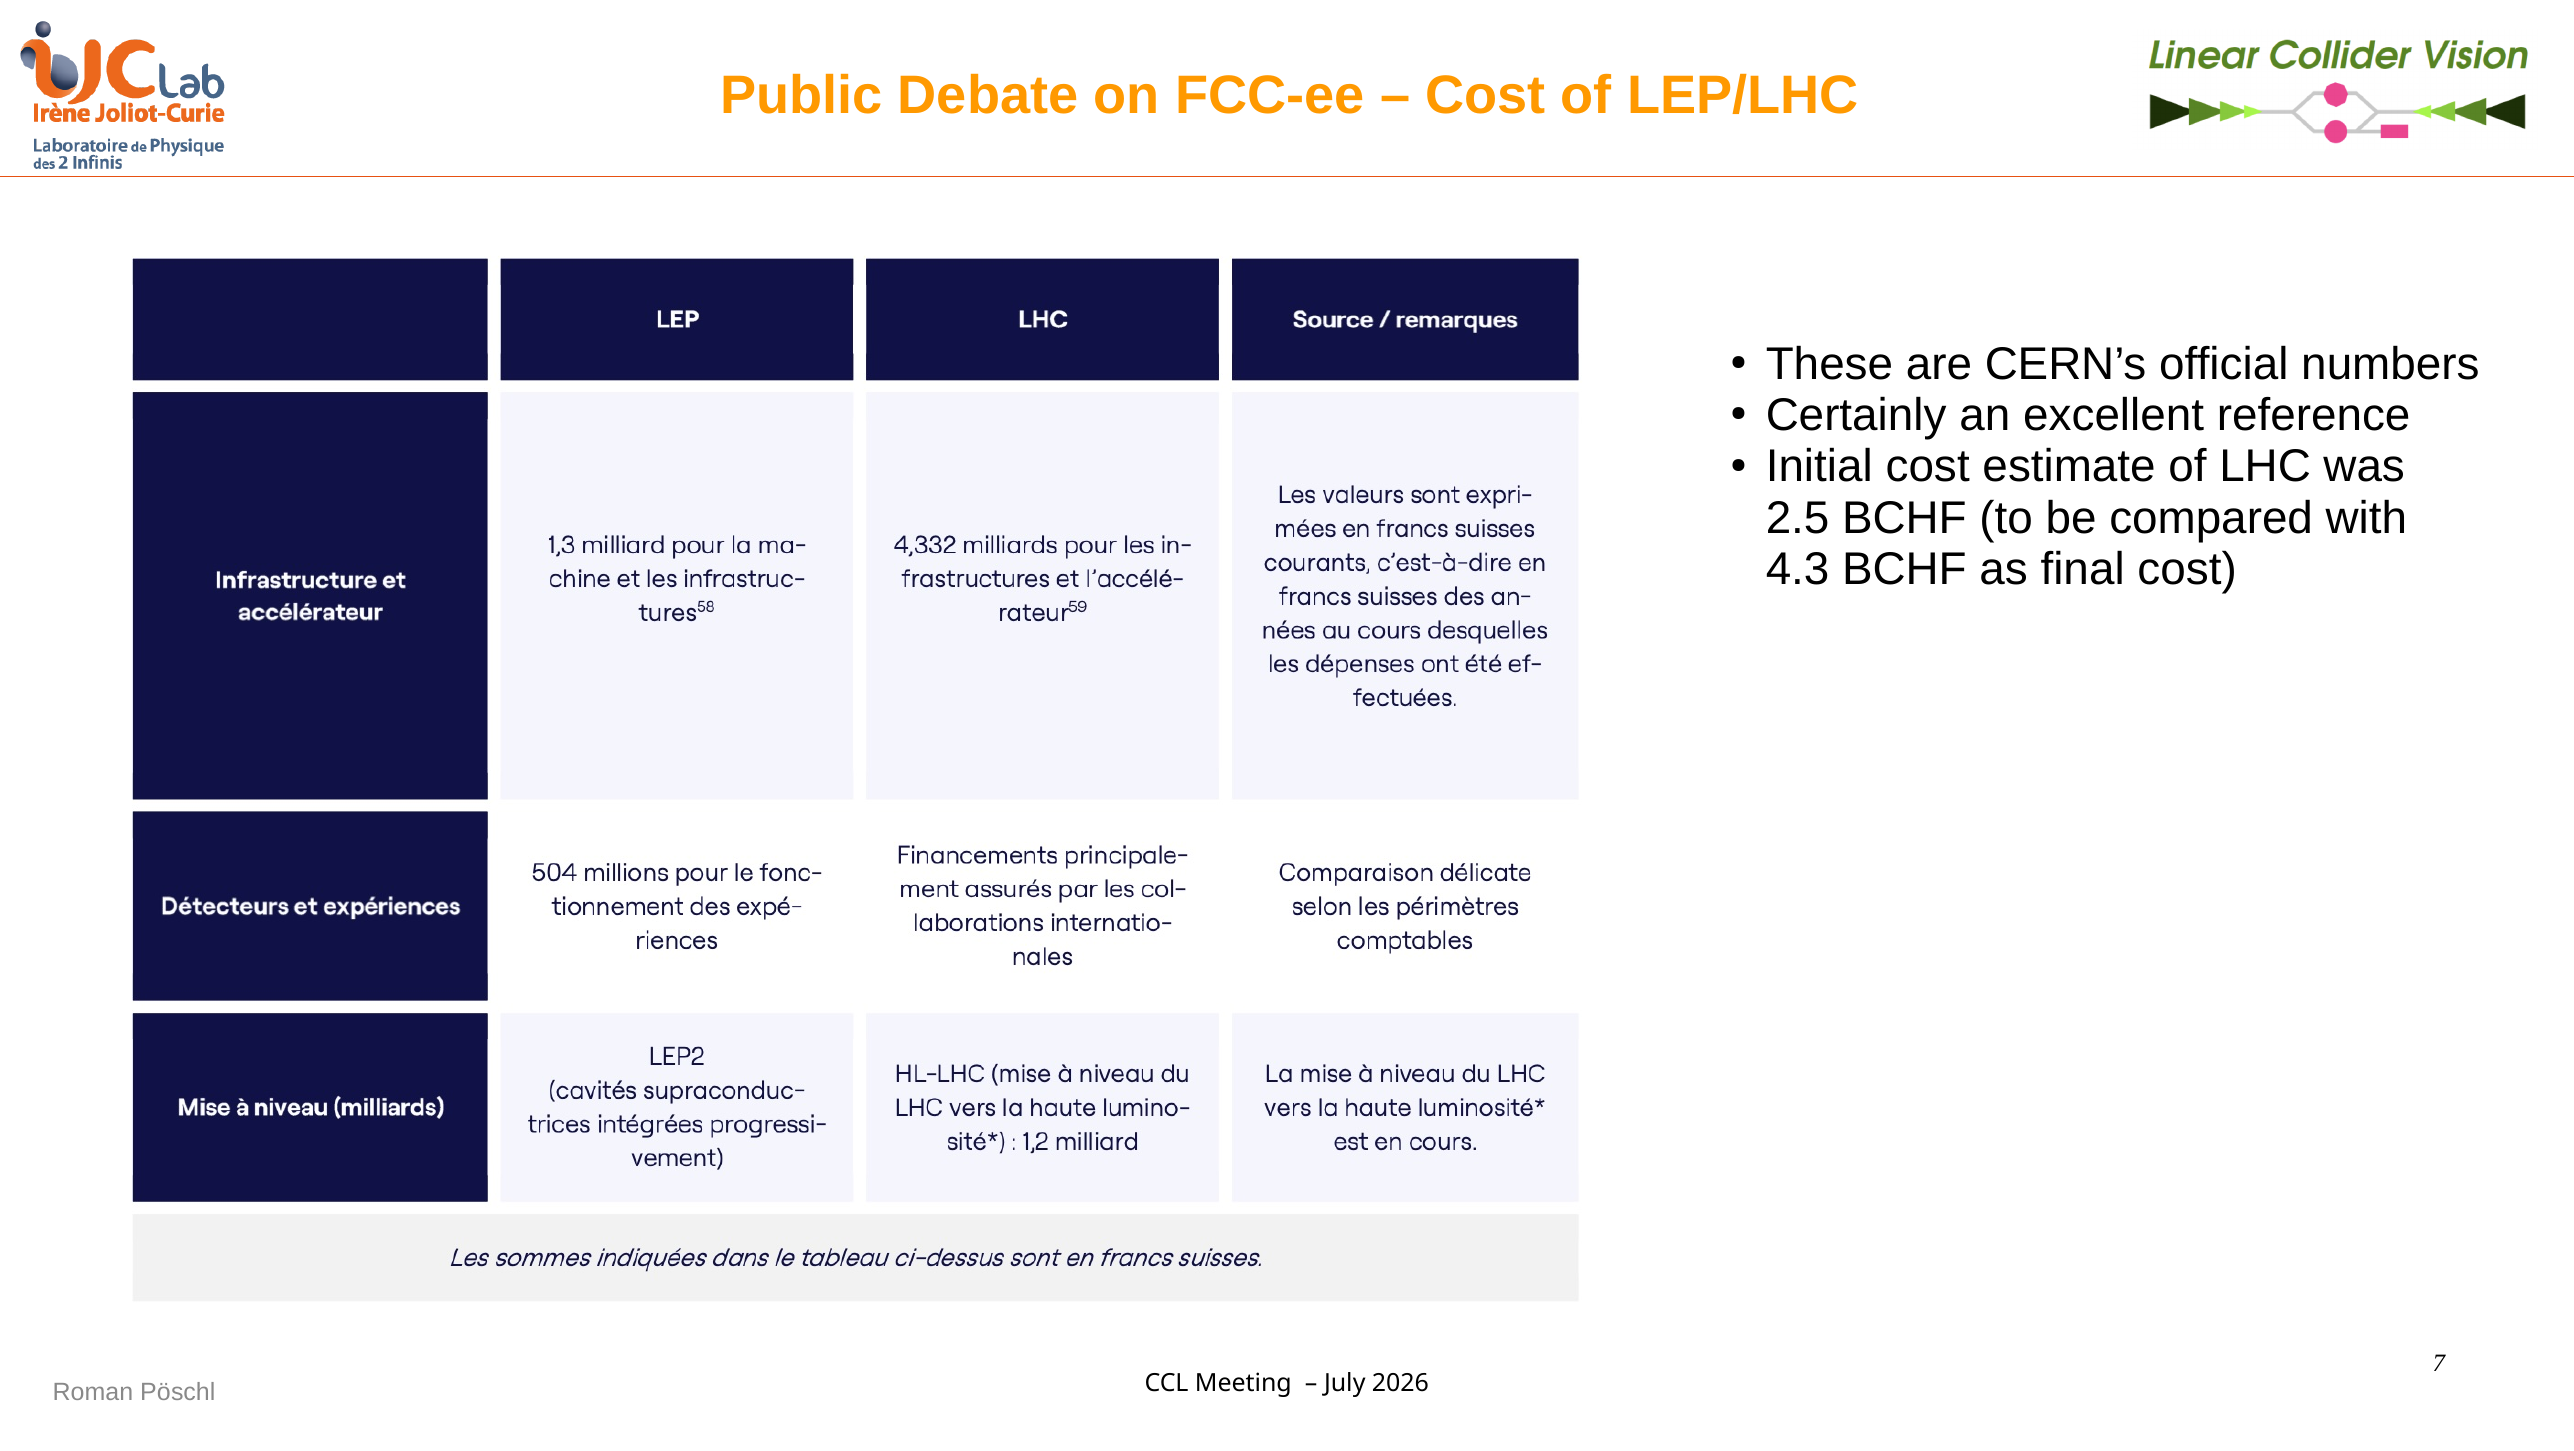

# Public Debate on FCC-ee – Cost of LEP/LHC
These are CERN’s official numbers
Certainly an excellent reference
Initial cost estimate of LHC was
2.5 BCHF (to be compared with
4.3 BCHF as final cost)
7